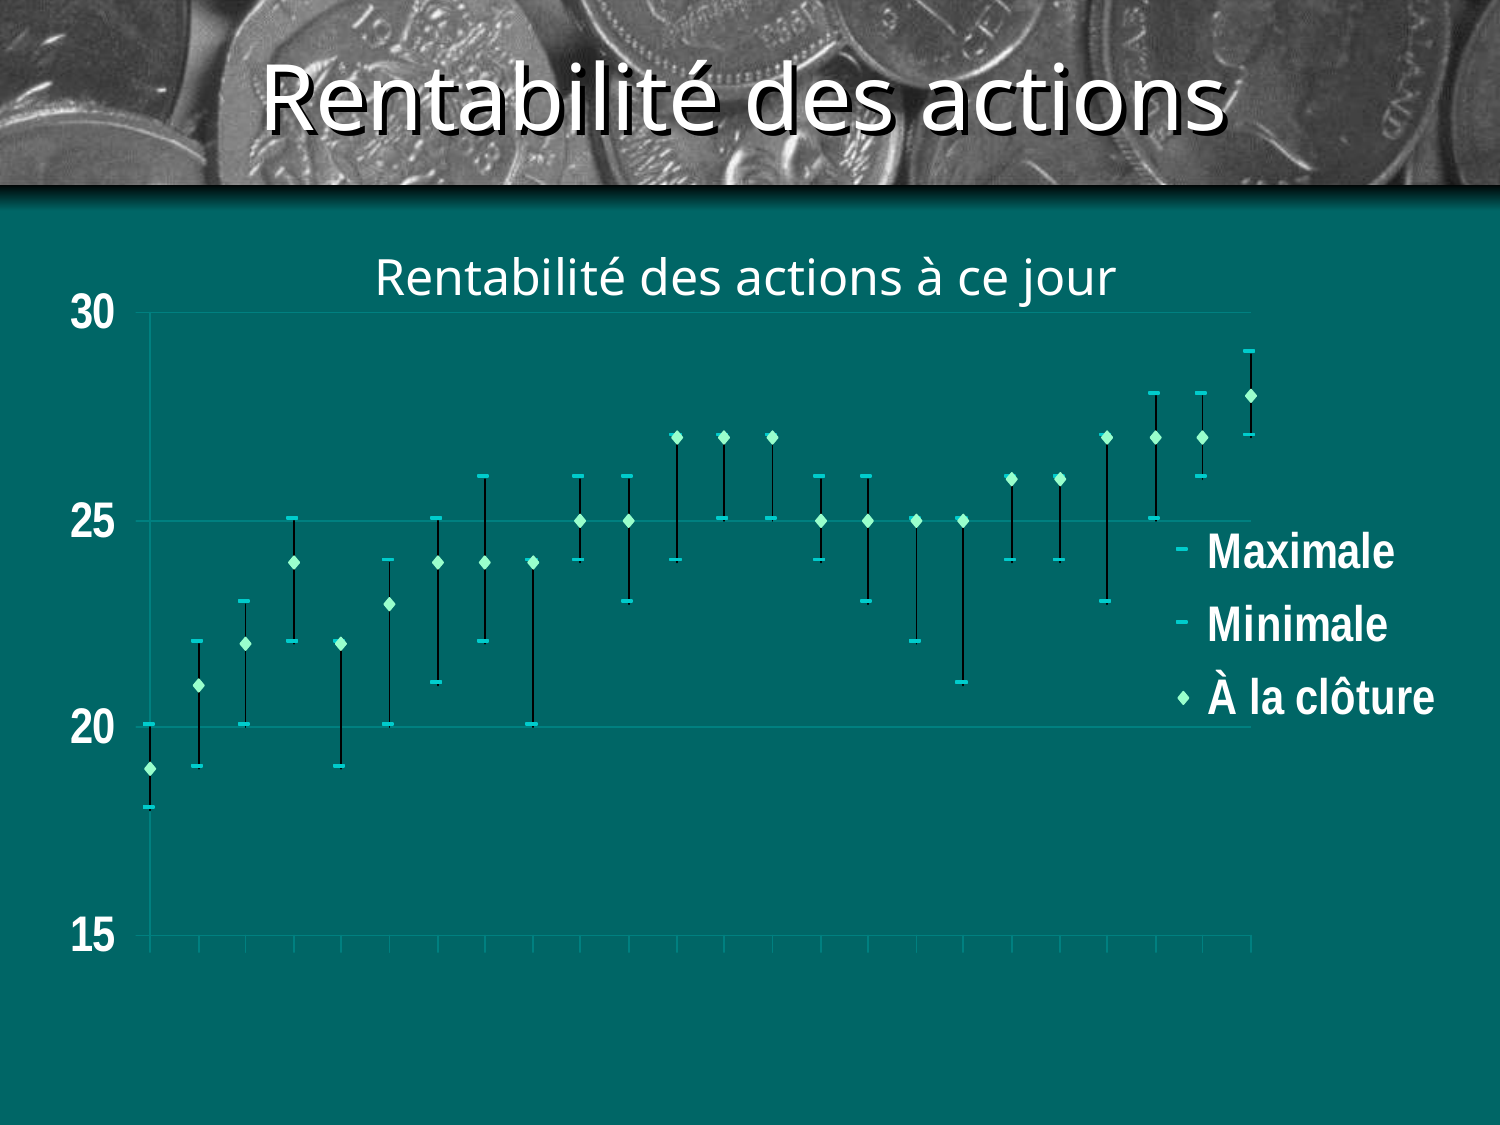

# Rentabilité des actions
Rentabilité des actions à ce jour